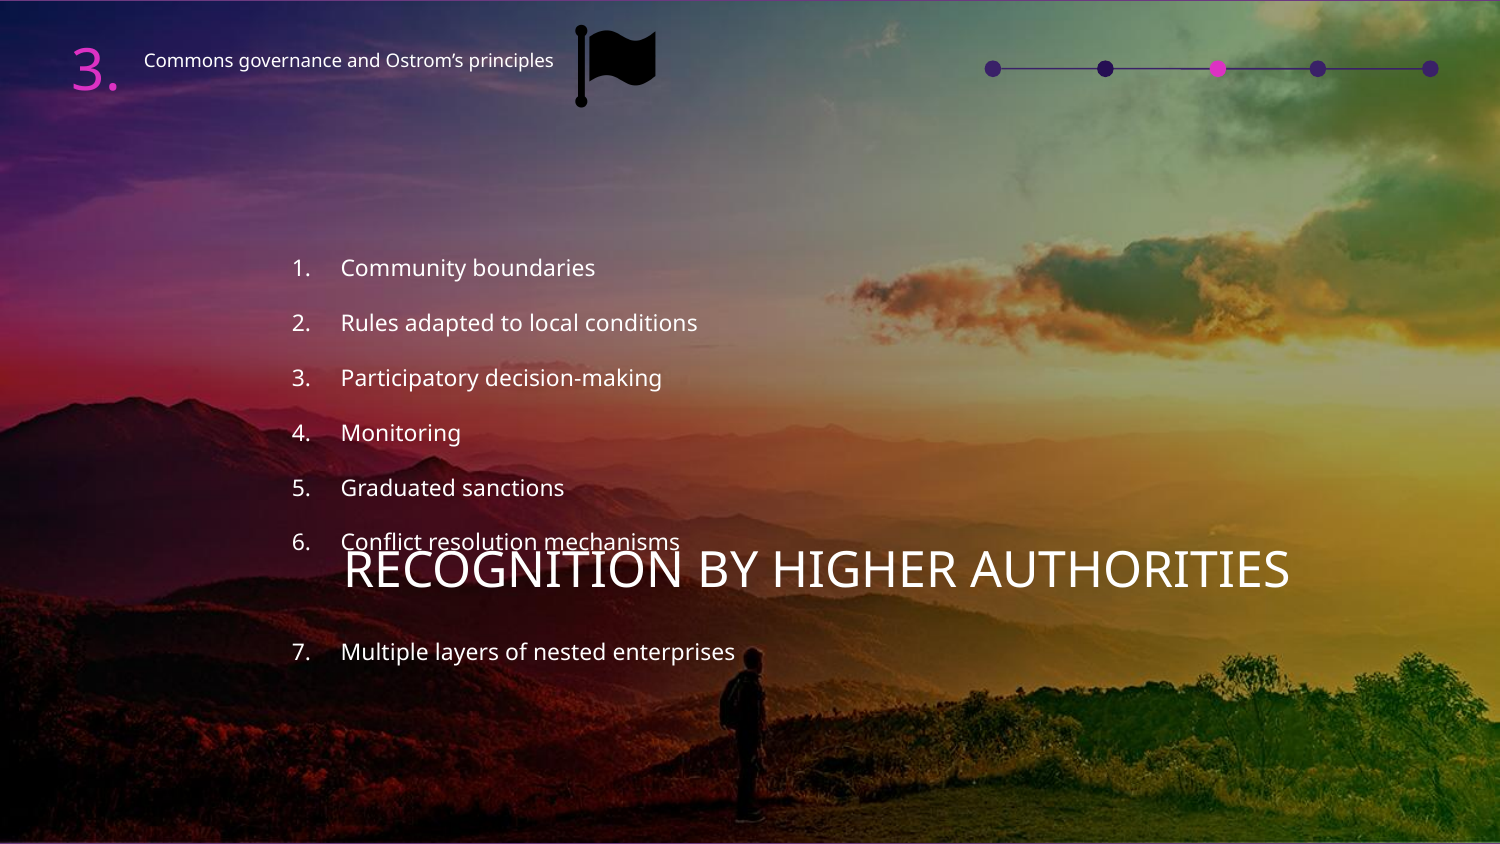

# 3.
Commons governance and Ostrom’s principles
Community boundaries
Rules adapted to local conditions
Participatory decision-making
Monitoring
Graduated sanctions
Conflict resolution mechanisms
Multiple layers of nested enterprises
RECOGNITION BY HIGHER AUTHORITIES